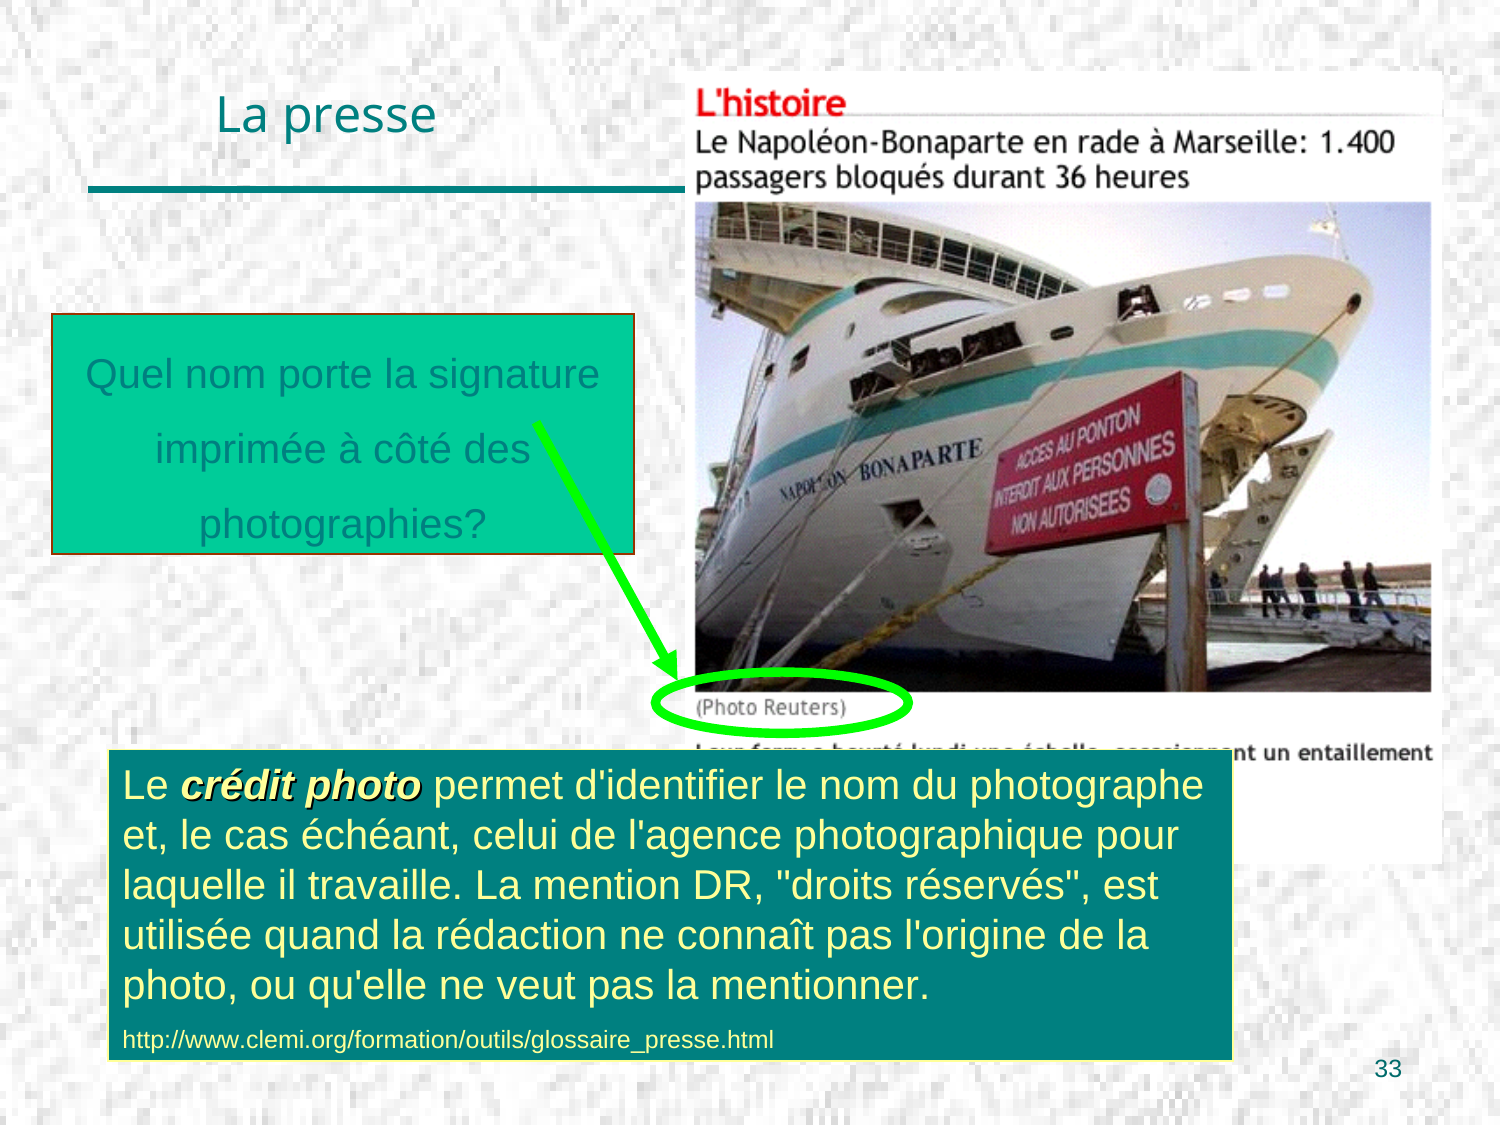

La presse
Quel nom porte la signature imprimée à côté des photographies?
Le crédit photo permet d'identifier le nom du photographe et, le cas échéant, celui de l'agence photographique pour laquelle il travaille. La mention DR, "droits réservés", est utilisée quand la rédaction ne connaît pas l'origine de la photo, ou qu'elle ne veut pas la mentionner.
http://www.clemi.org/formation/outils/glossaire_presse.html
33